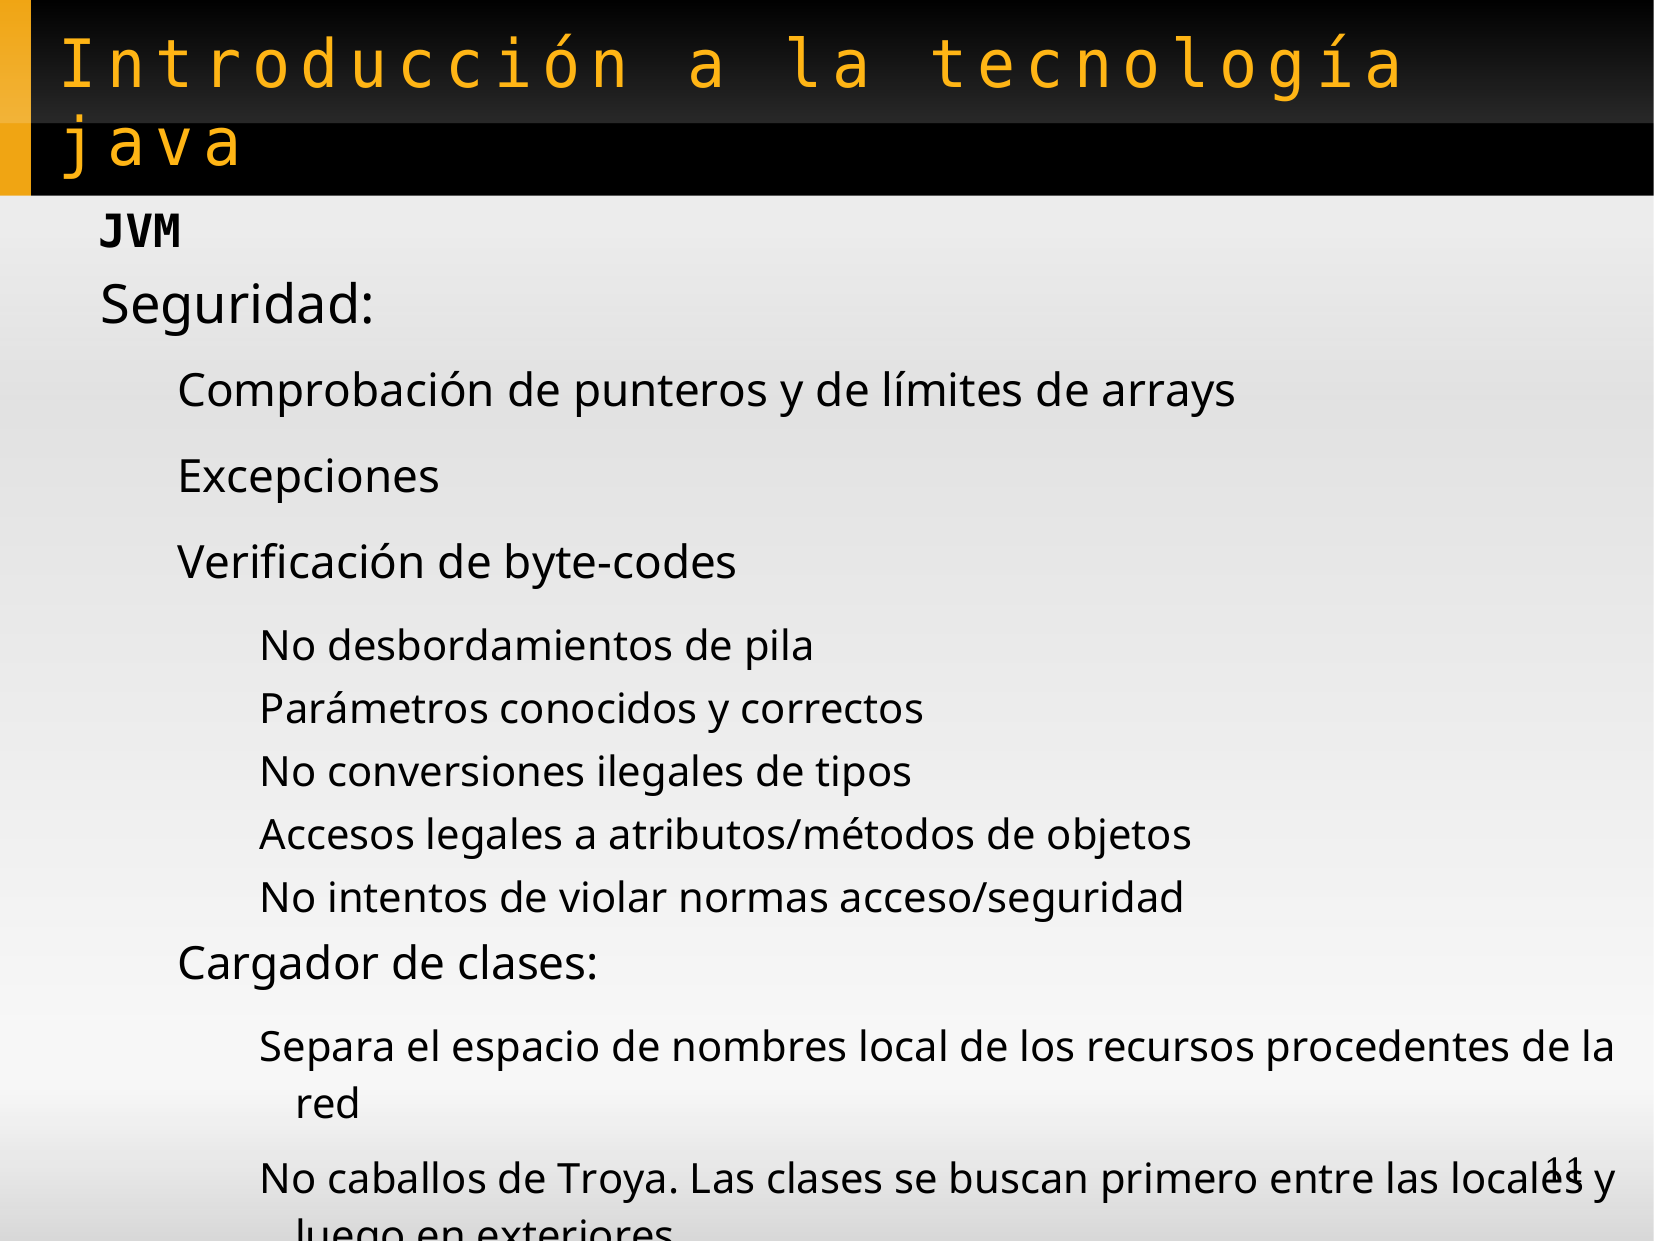

# Introducción a la tecnología java
JVM
Seguridad:
Comprobación de punteros y de límites de arrays
Excepciones
Verificación de byte-codes
No desbordamientos de pila
Parámetros conocidos y correctos
No conversiones ilegales de tipos
Accesos legales a atributos/métodos de objetos
No intentos de violar normas acceso/seguridad
Cargador de clases:
Separa el espacio de nombres local de los recursos procedentes de la red
No caballos de Troya. Las clases se buscan primero entre las locales y luego en exteriores
Apertura de ficheros y arranque de otras aplicaciones en máquina remota, no en local
11